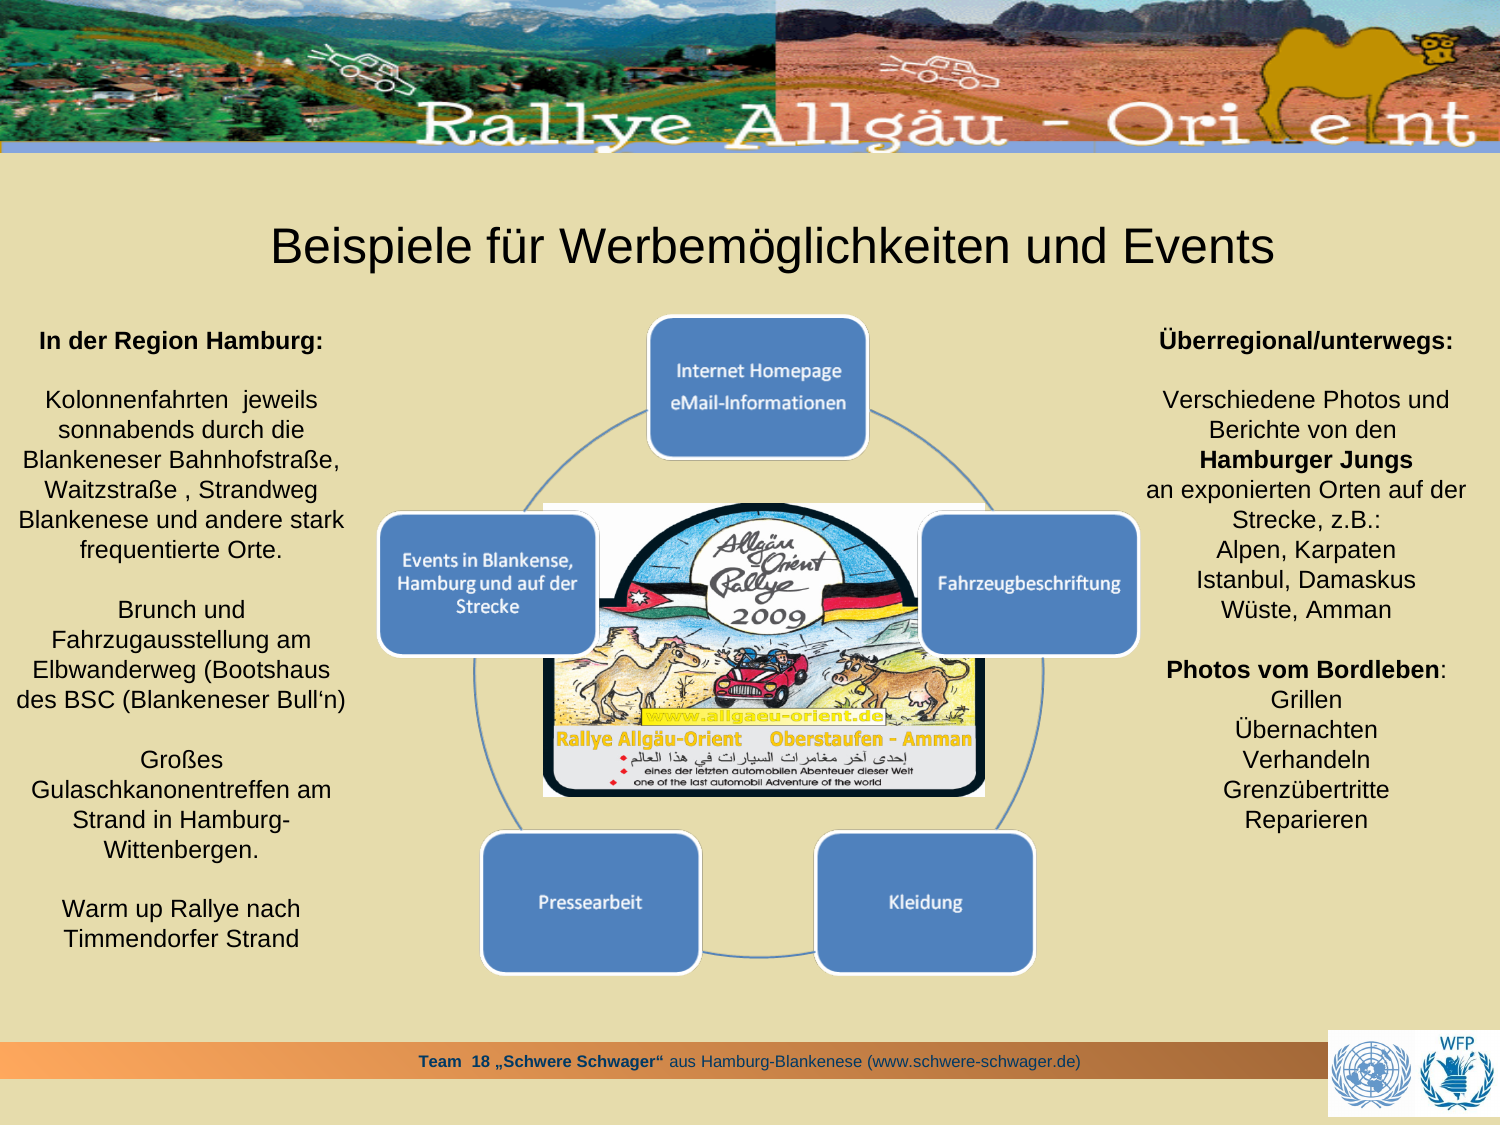

Beispiele für Werbemöglichkeiten und Events
In der Region Hamburg:
Kolonnenfahrten jeweils sonnabends durch die Blankeneser Bahnhofstraße, Waitzstraße , Strandweg Blankenese und andere stark frequentierte Orte.
Brunch und Fahrzugausstellung am Elbwanderweg (Bootshaus des BSC (Blankeneser Bull‘n)
Großes Gulaschkanonentreffen am Strand in Hamburg-Wittenbergen.
Warm up Rallye nach
Timmendorfer Strand
Überregional/unterwegs:
Verschiedene Photos und Berichte von den
Hamburger Jungs
an exponierten Orten auf der Strecke, z.B.:
Alpen, Karpaten
Istanbul, Damaskus
Wüste, Amman
Photos vom Bordleben:
Grillen
Übernachten
Verhandeln
Grenzübertritte
Reparieren